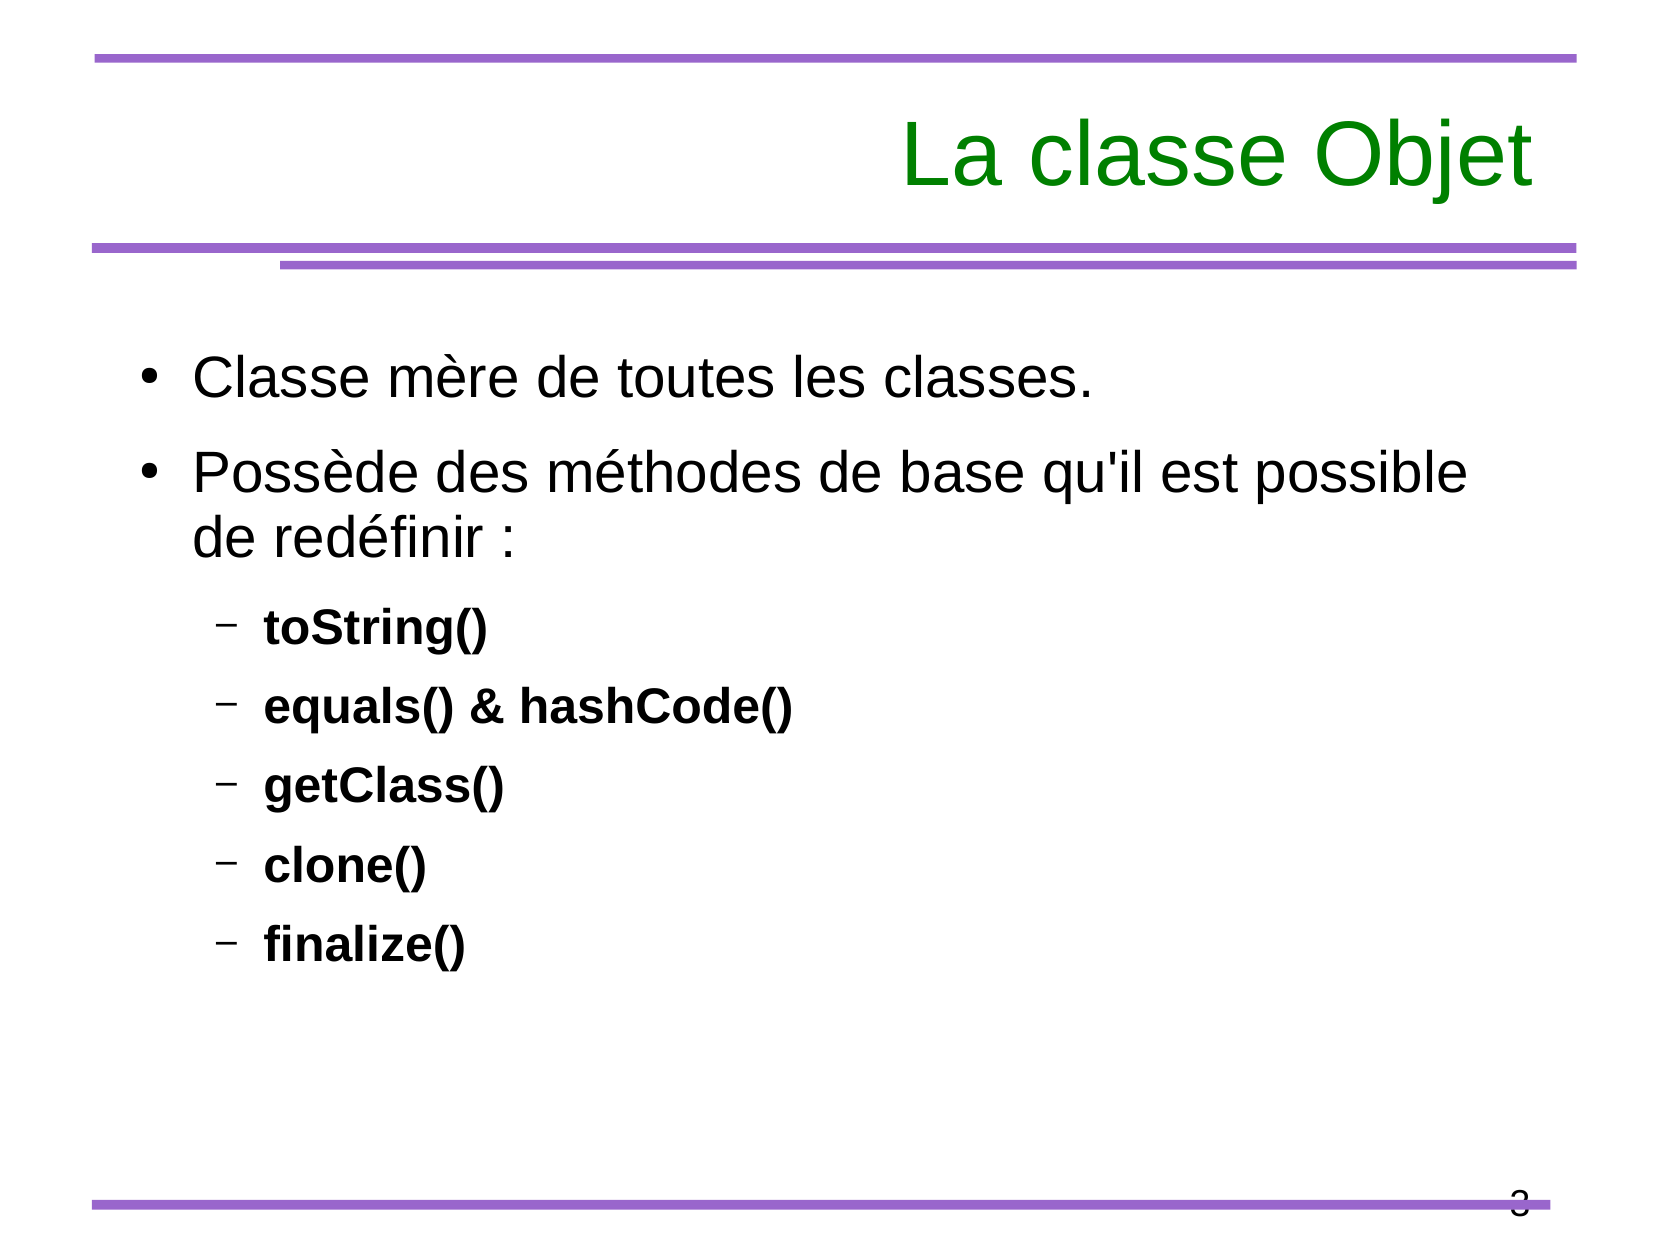

# La classe Objet
Classe mère de toutes les classes.
Possède des méthodes de base qu'il est possible de redéfinir :
toString()
equals() & hashCode()
getClass()
clone()
finalize()